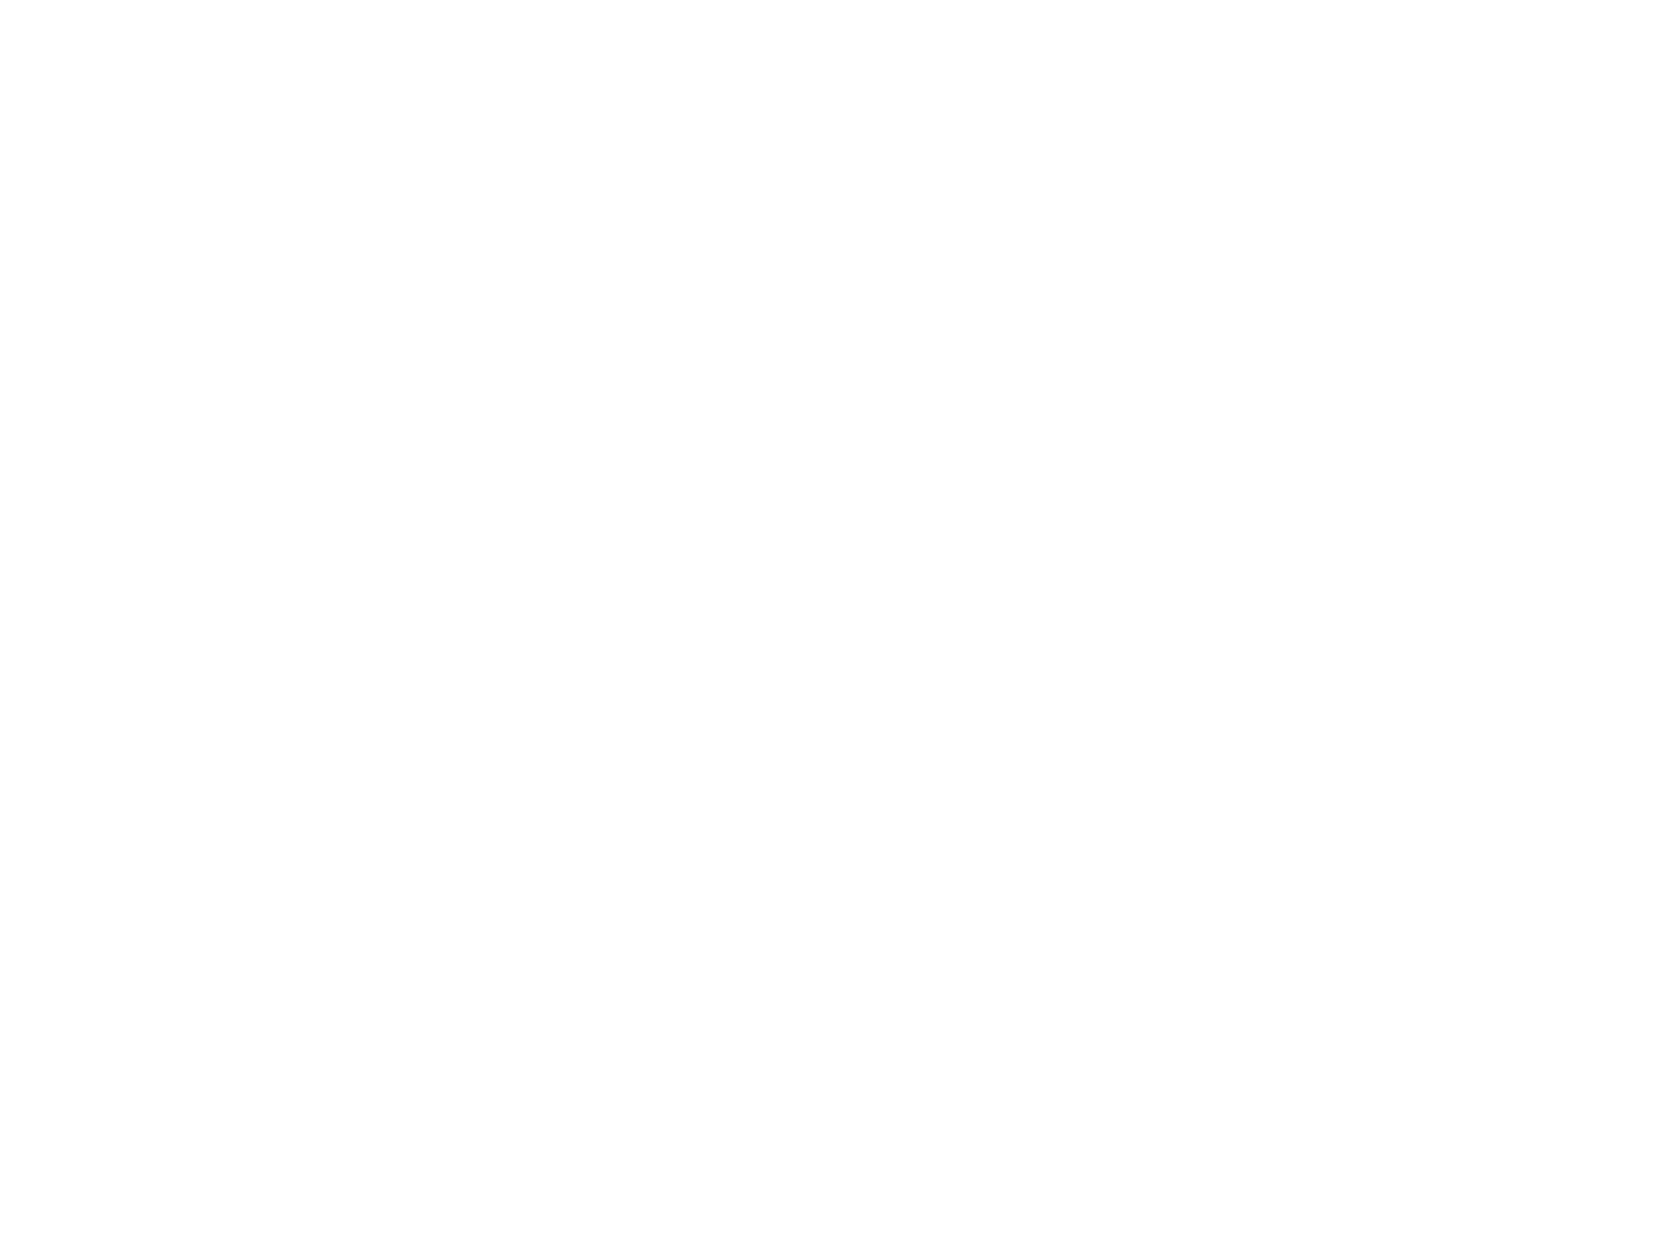

# The pushbutton shield
A simple push button
connected to
GPIO 0 (ESP8266)
Or
GPIO17 (ESP32)